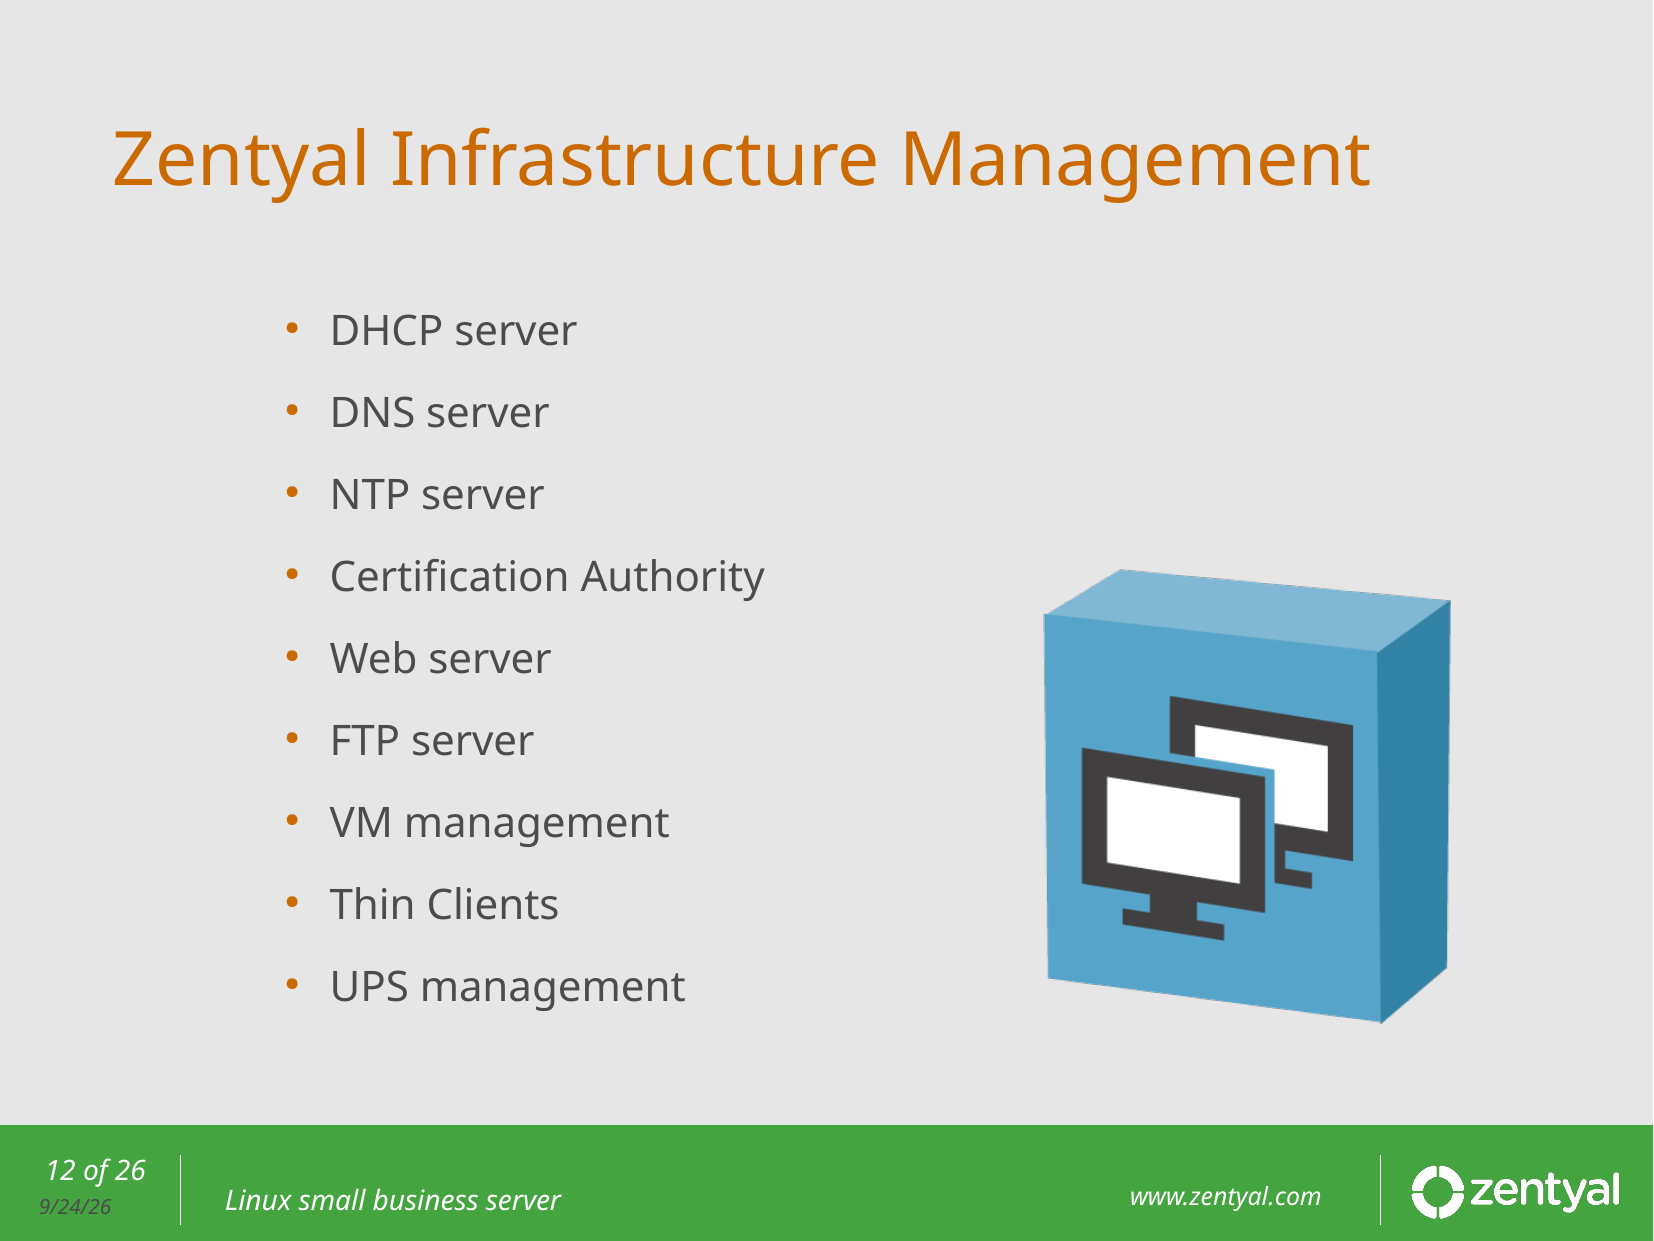

# Zentyal Infrastructure Management
DHCP server
DNS server
NTP server
Certification Authority
Web server
FTP server
VM management
Thin Clients
UPS management